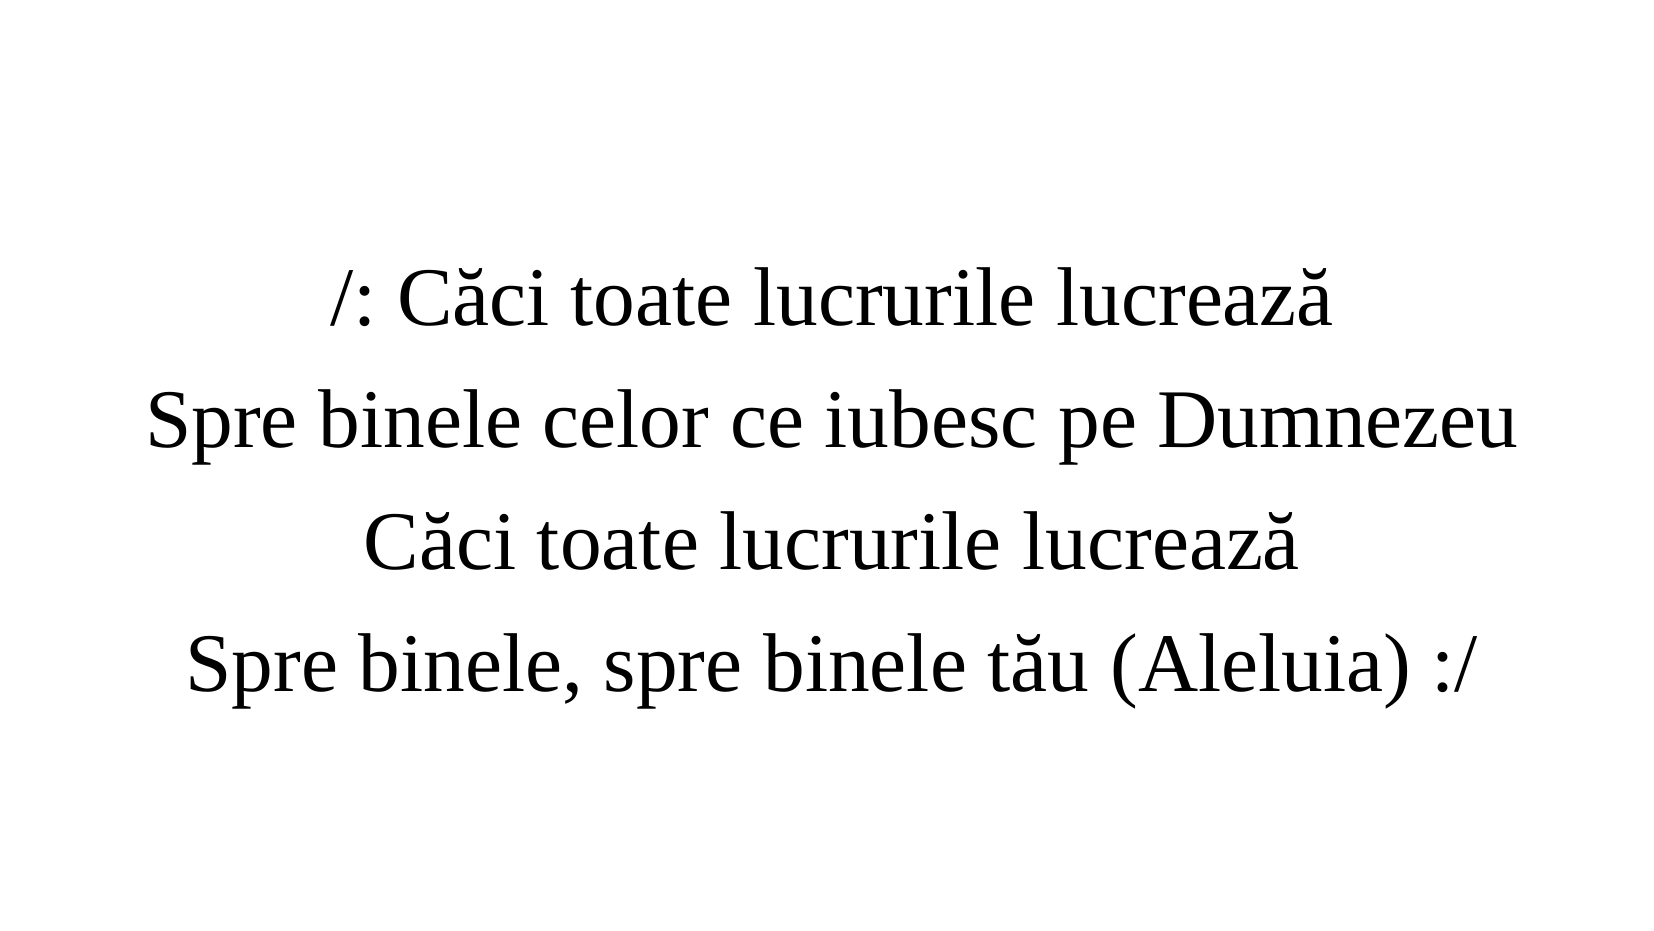

# /: Căci toate lucrurile lucrează
Spre binele celor ce iubesc pe Dumnezeu
Căci toate lucrurile lucrează
Spre binele, spre binele tău (Aleluia) :/